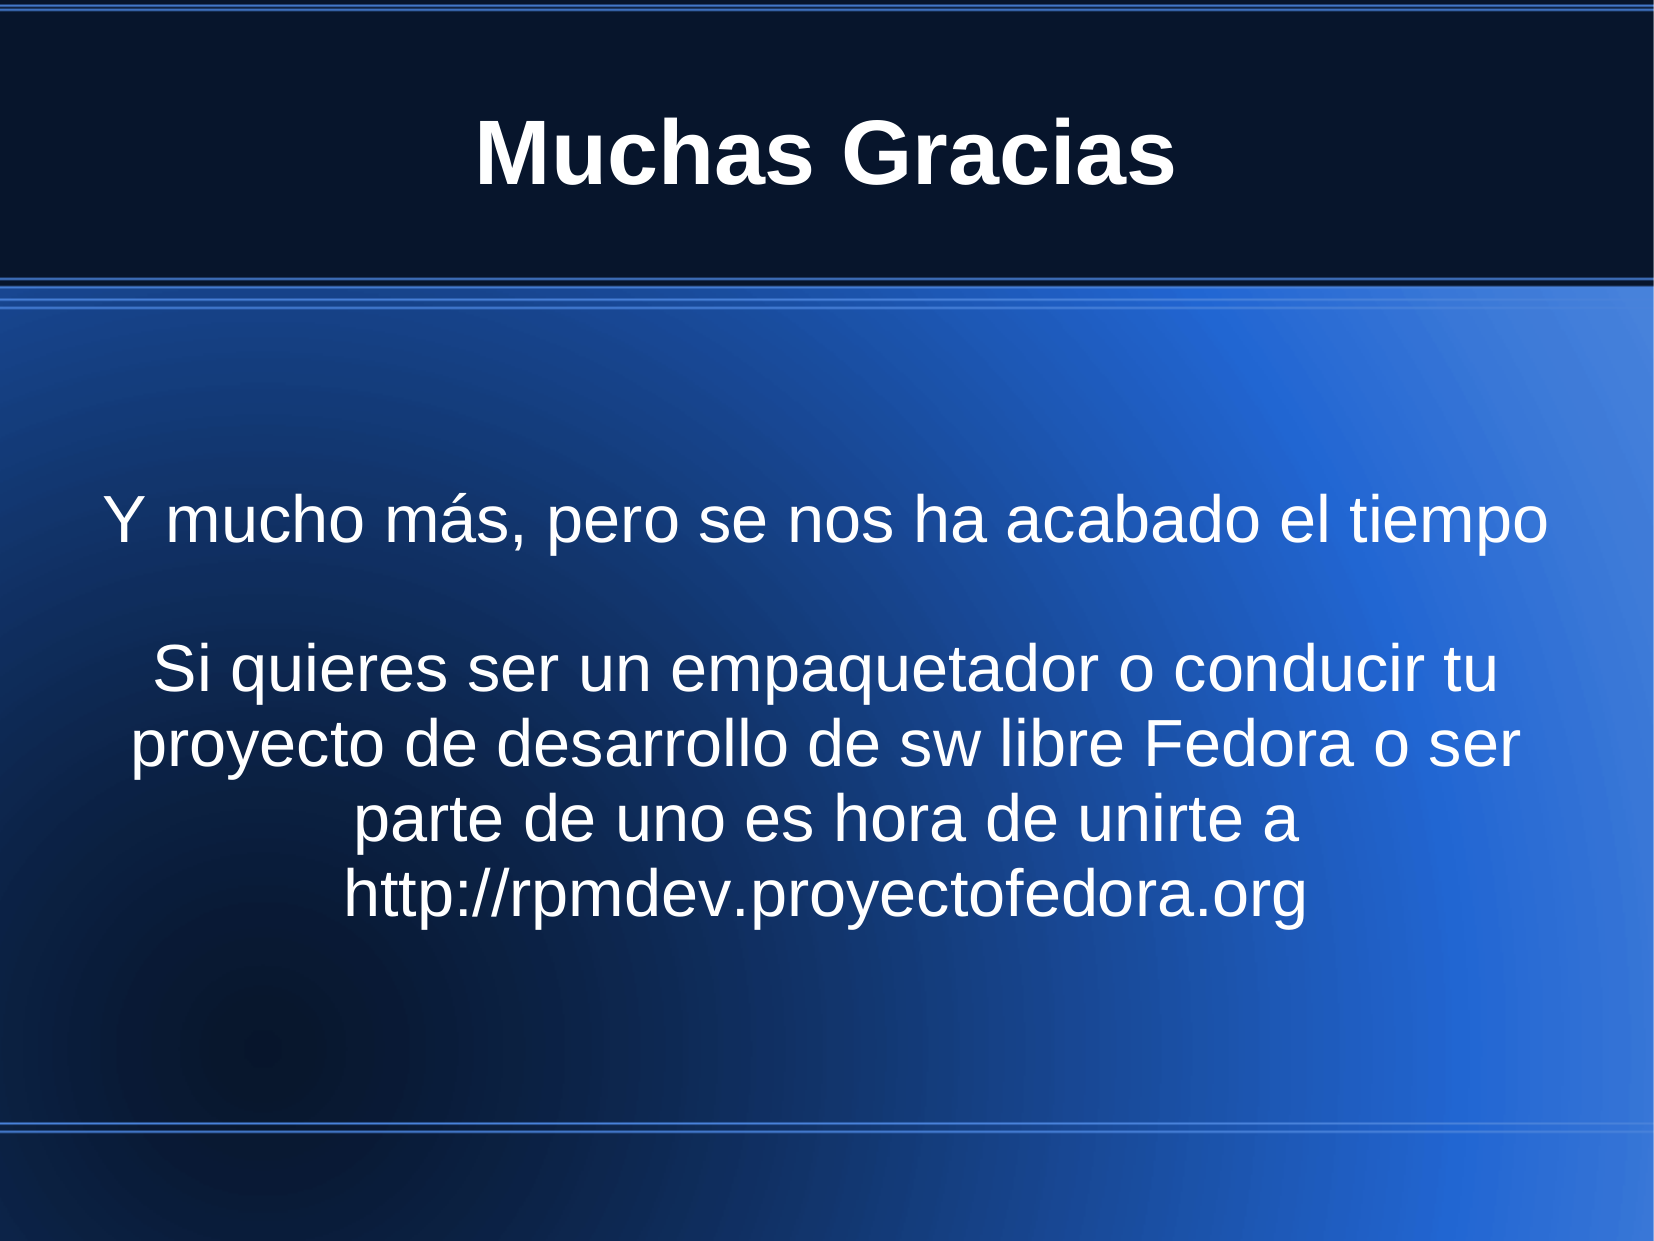

# Muchas Gracias
Y mucho más, pero se nos ha acabado el tiempo
Si quieres ser un empaquetador o conducir tu proyecto de desarrollo de sw libre Fedora o ser parte de uno es hora de unirte a http://rpmdev.proyectofedora.org